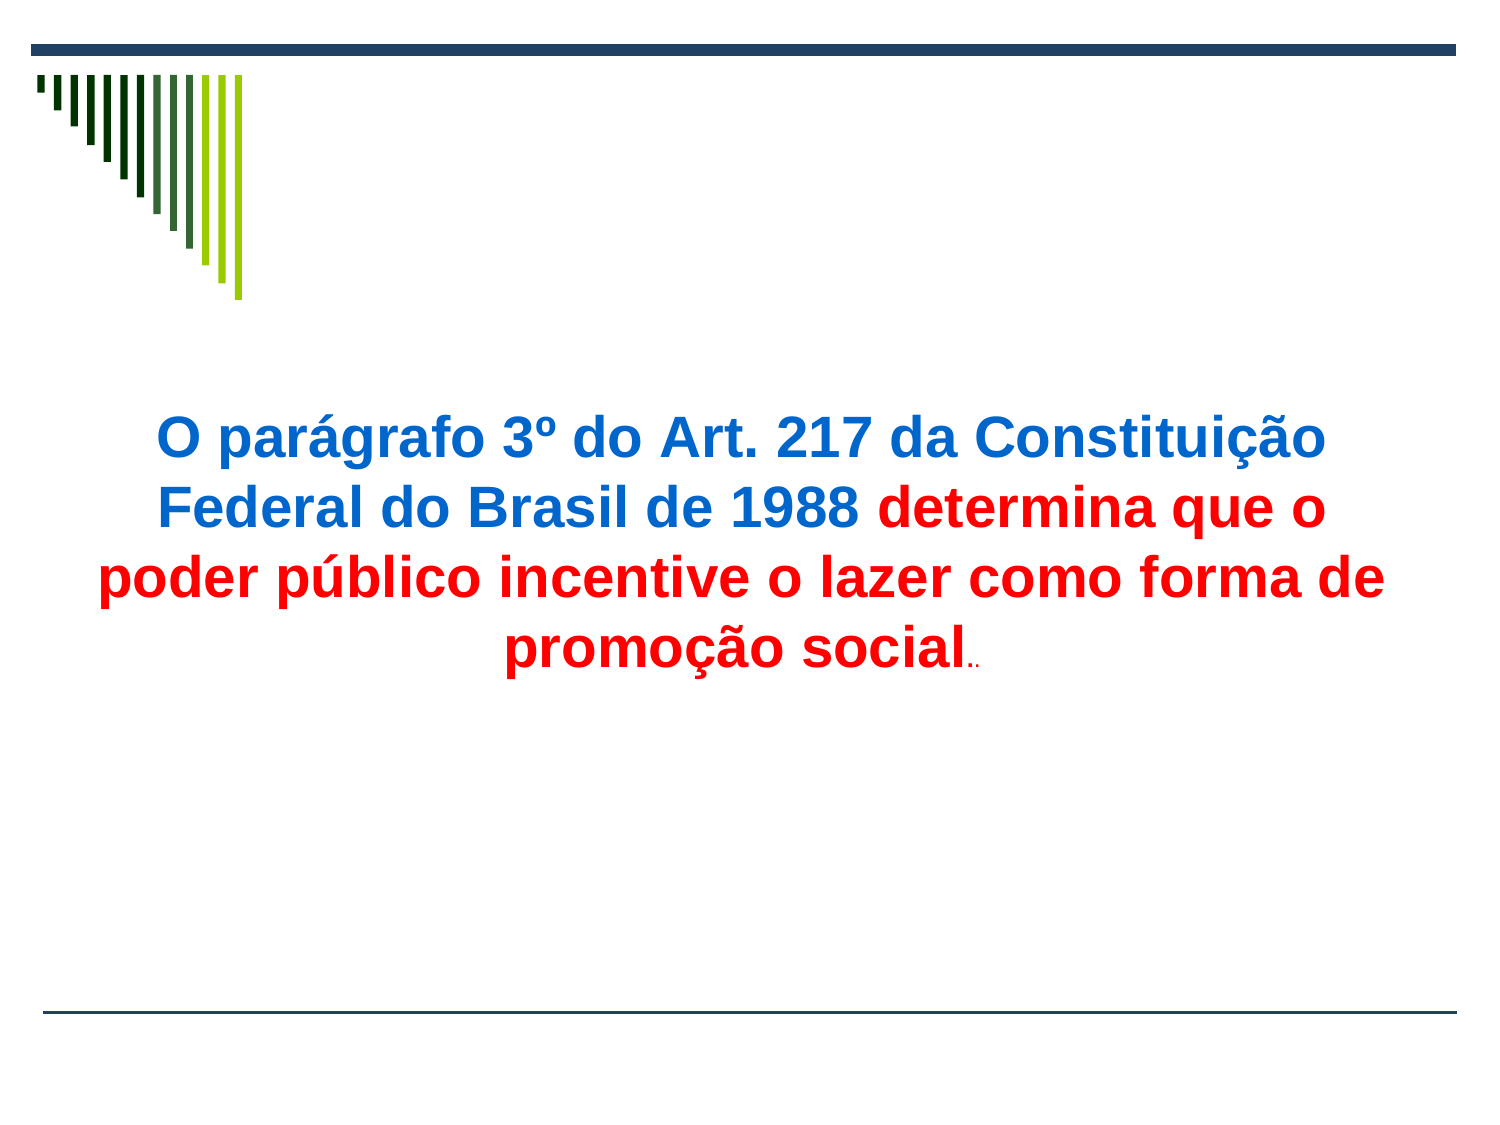

# O parágrafo 3º do Art. 217 da Constituição Federal do Brasil de 1988 determina que o poder público incentive o lazer como forma de promoção social..